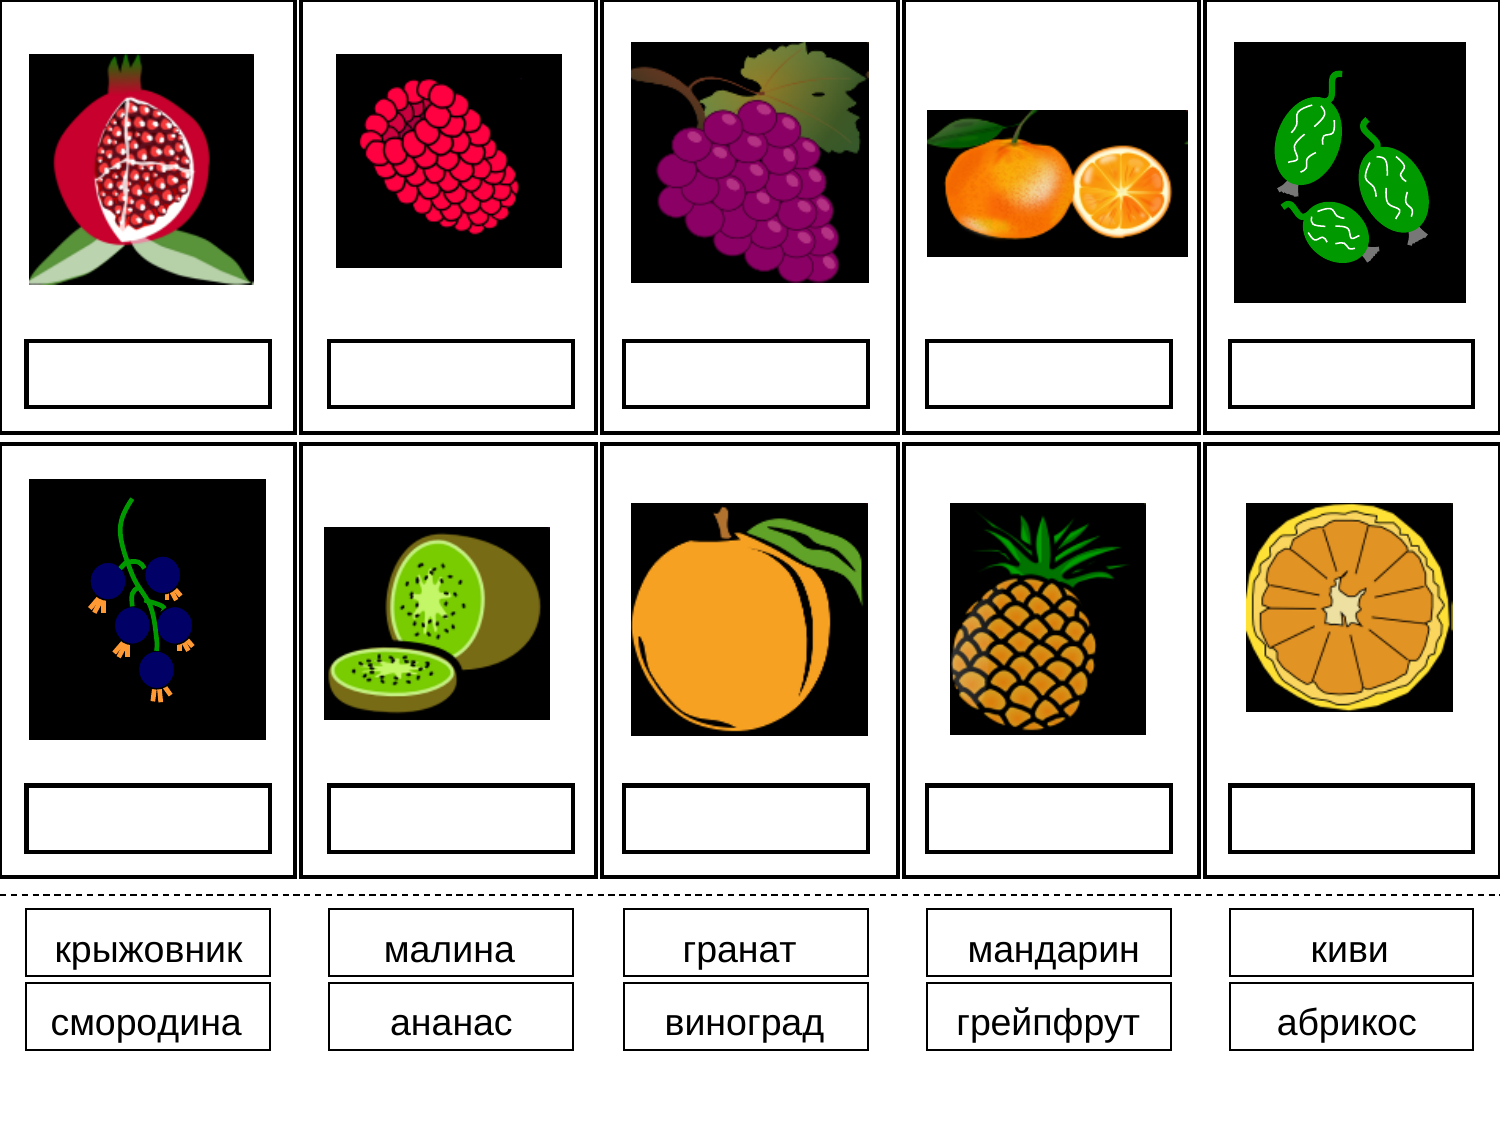

крыжовник
малина
гранат
мандарин
киви
смородина
ананас
виноград
грейпфрут
абрикос